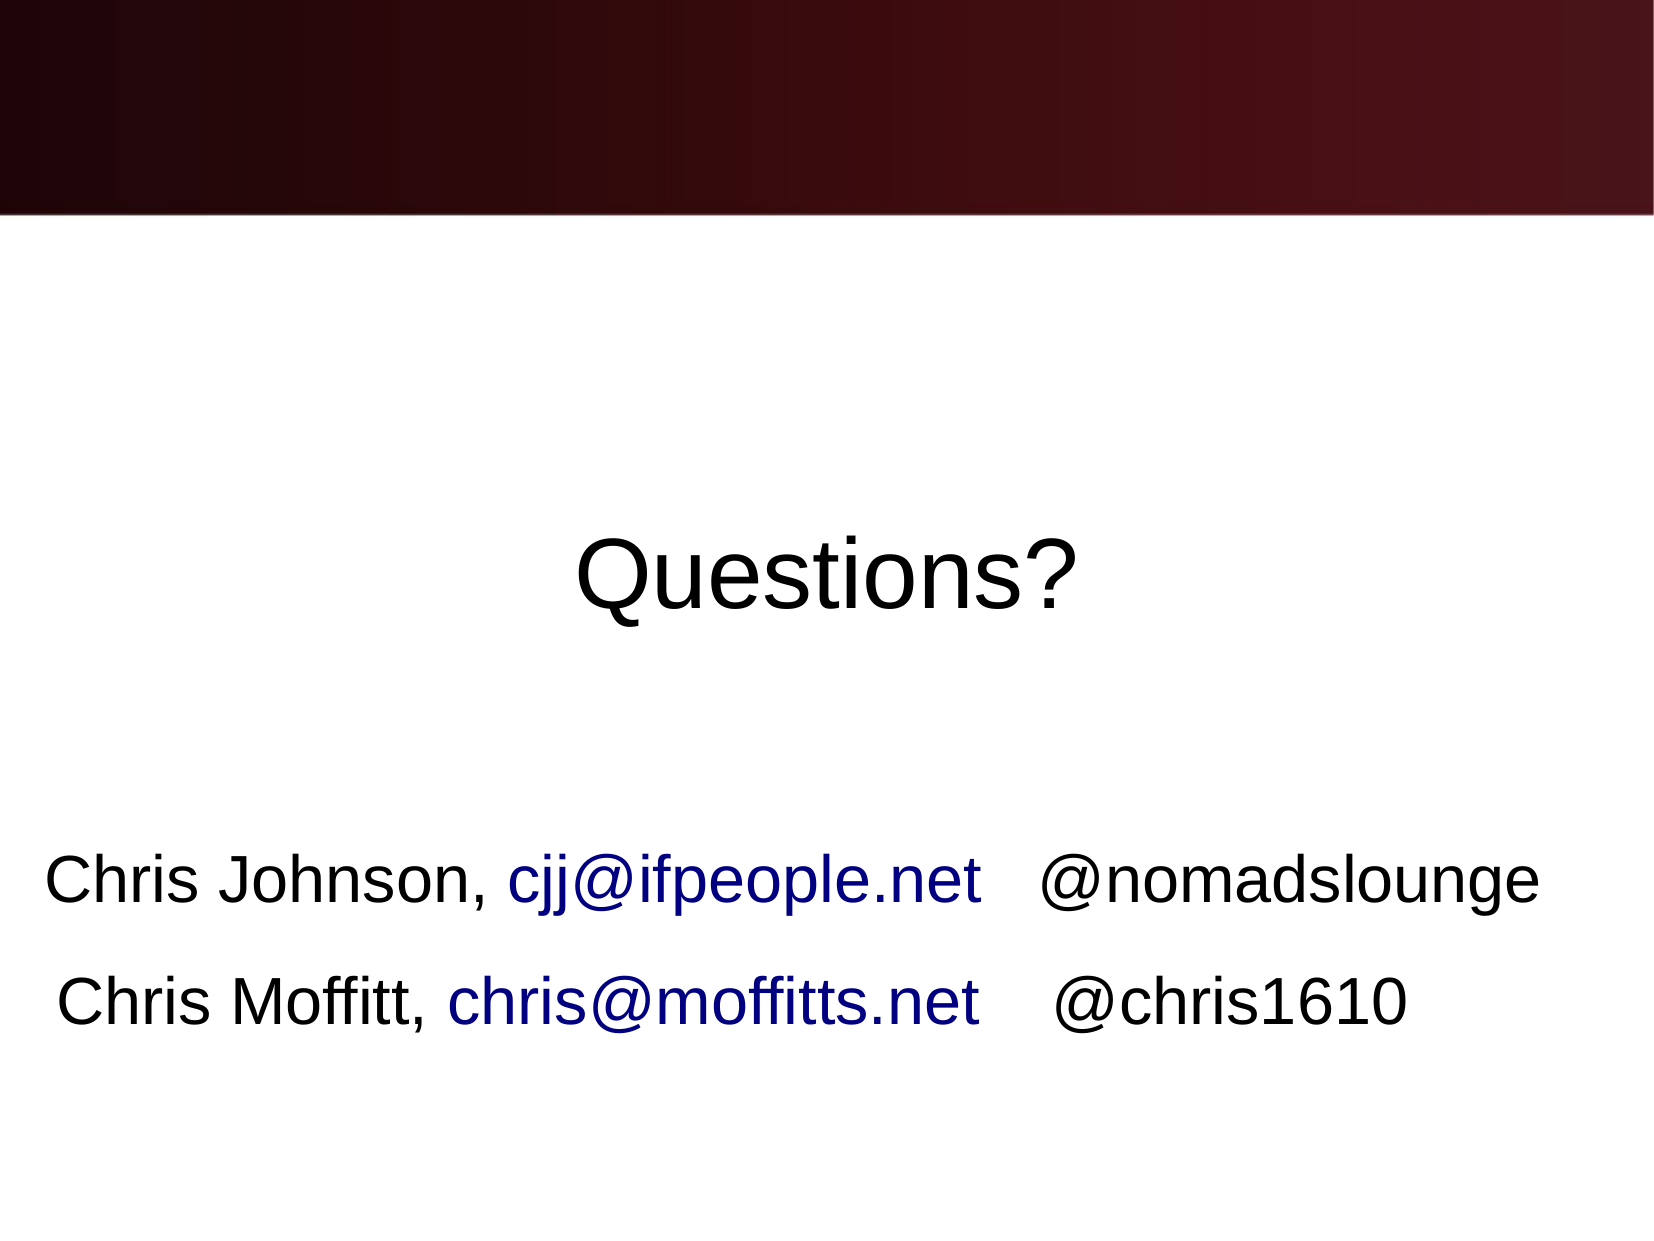

Questions?
Chris Johnson, cjj@ifpeople.net @nomadslounge
Chris Moffitt, chris@moffitts.net @chris1610